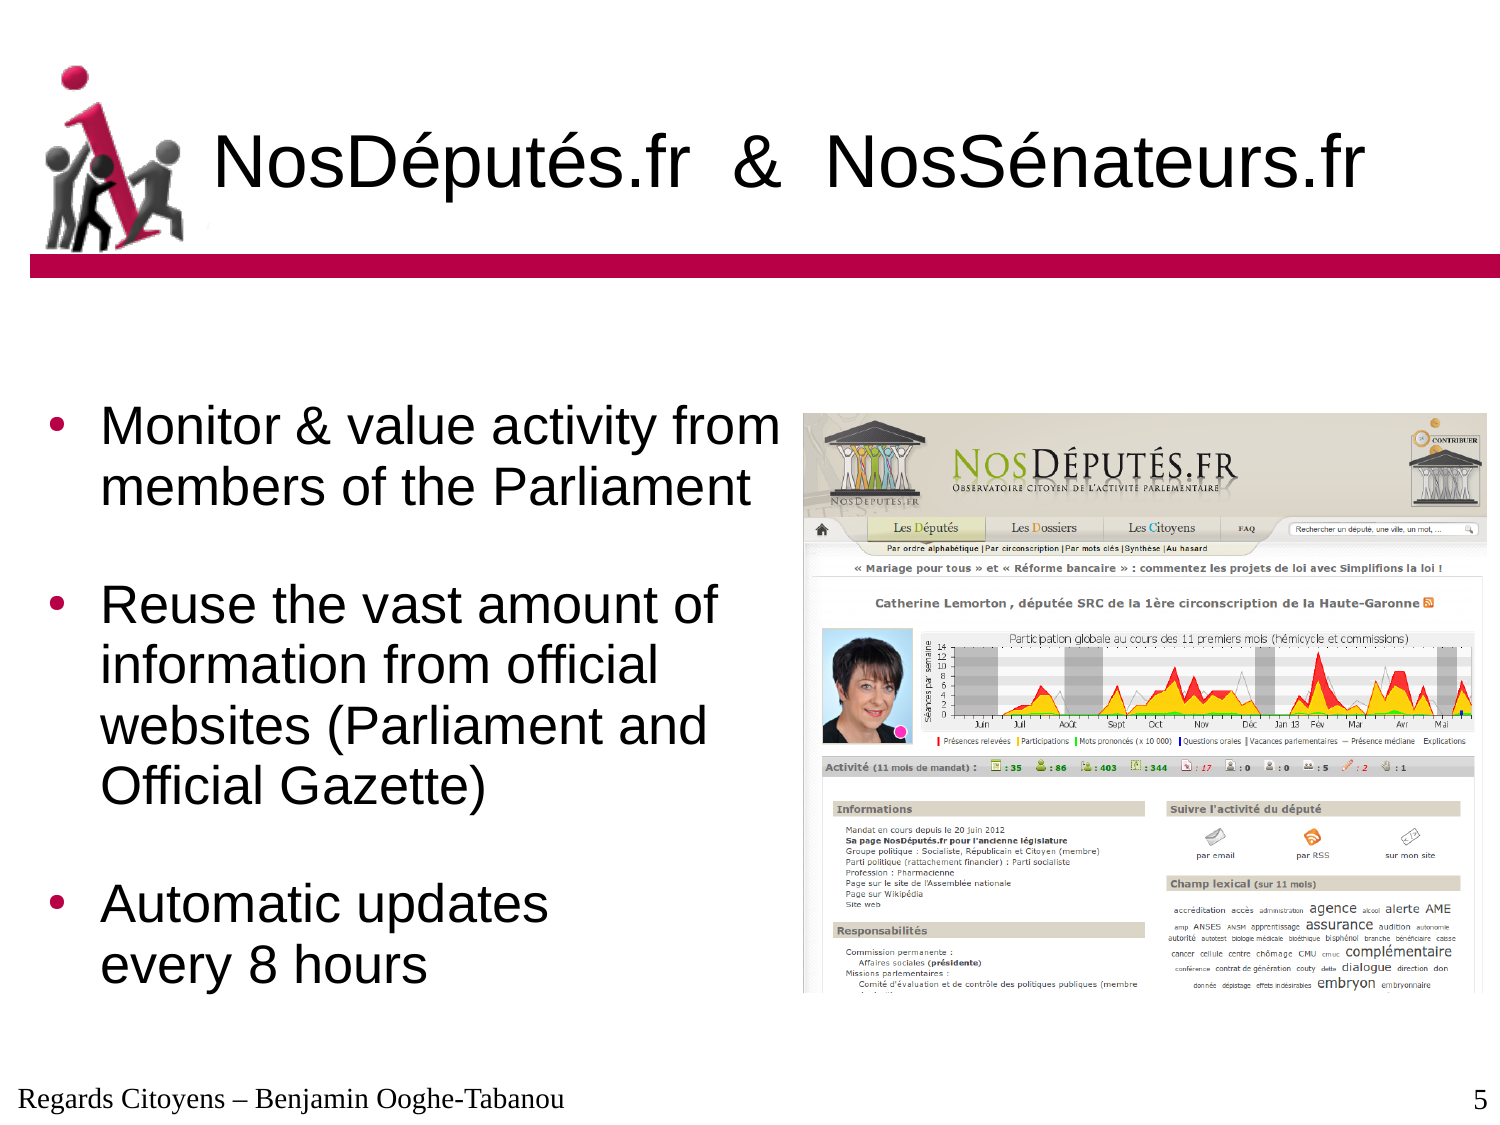

# NosDéputés.fr & NosSénateurs.fr
Monitor & value activity from members of the Parliament
Reuse the vast amount of information from official websites (Parliament and Official Gazette)
Automatic updates
every 8 hours
Regards Citoyens - Split 2015
5